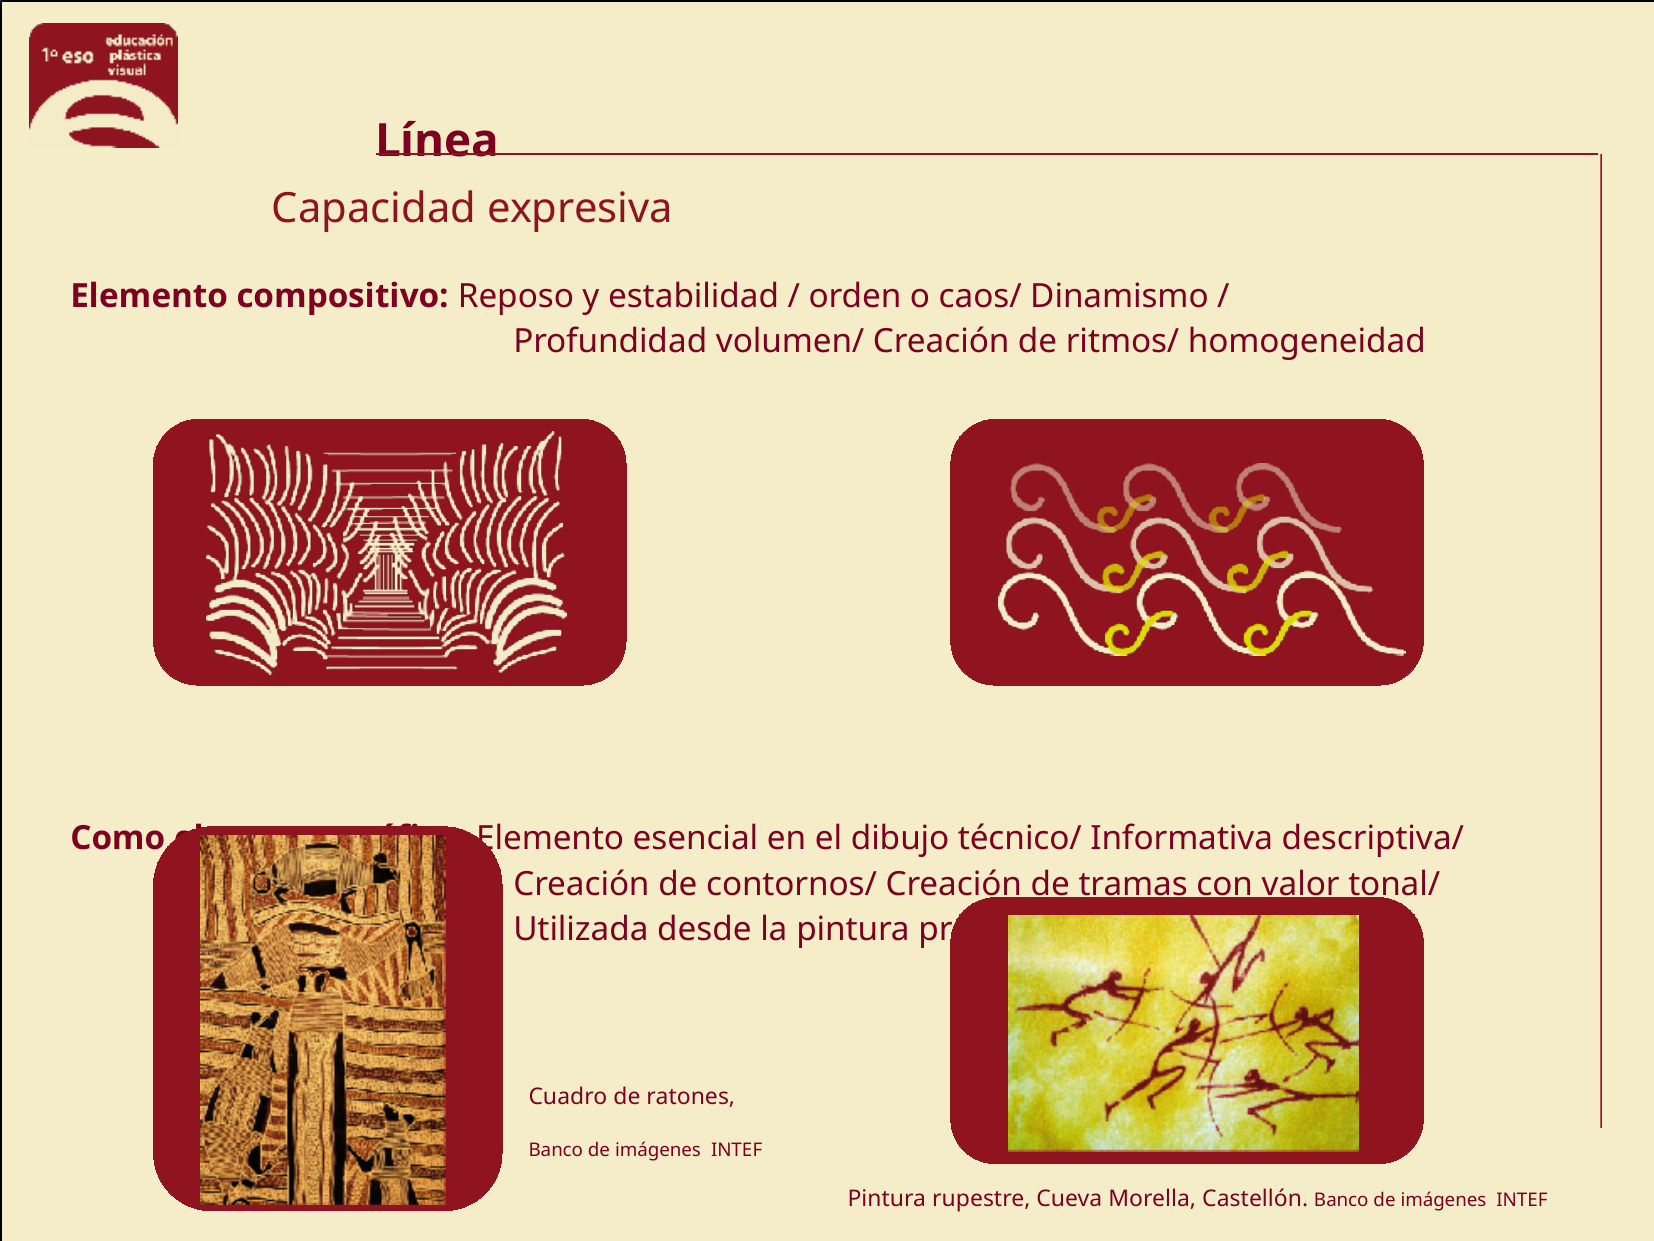

Línea
Capacidad expresiva
Elemento compositivo: Reposo y estabilidad / orden o caos/ Dinamismo /
						Profundidad volumen/ Creación de ritmos/ homogeneidad
Como elemento gráfico: Elemento esencial en el dibujo técnico/ Informativa descriptiva/
						Creación de contornos/ Creación de tramas con valor tonal/
						Utilizada desde la pintura prehistórica hasta el Op Art.
#
Cuadro de ratones,
Banco de imágenes INTEF
Pintura rupestre, Cueva Morella, Castellón. Banco de imágenes INTEF